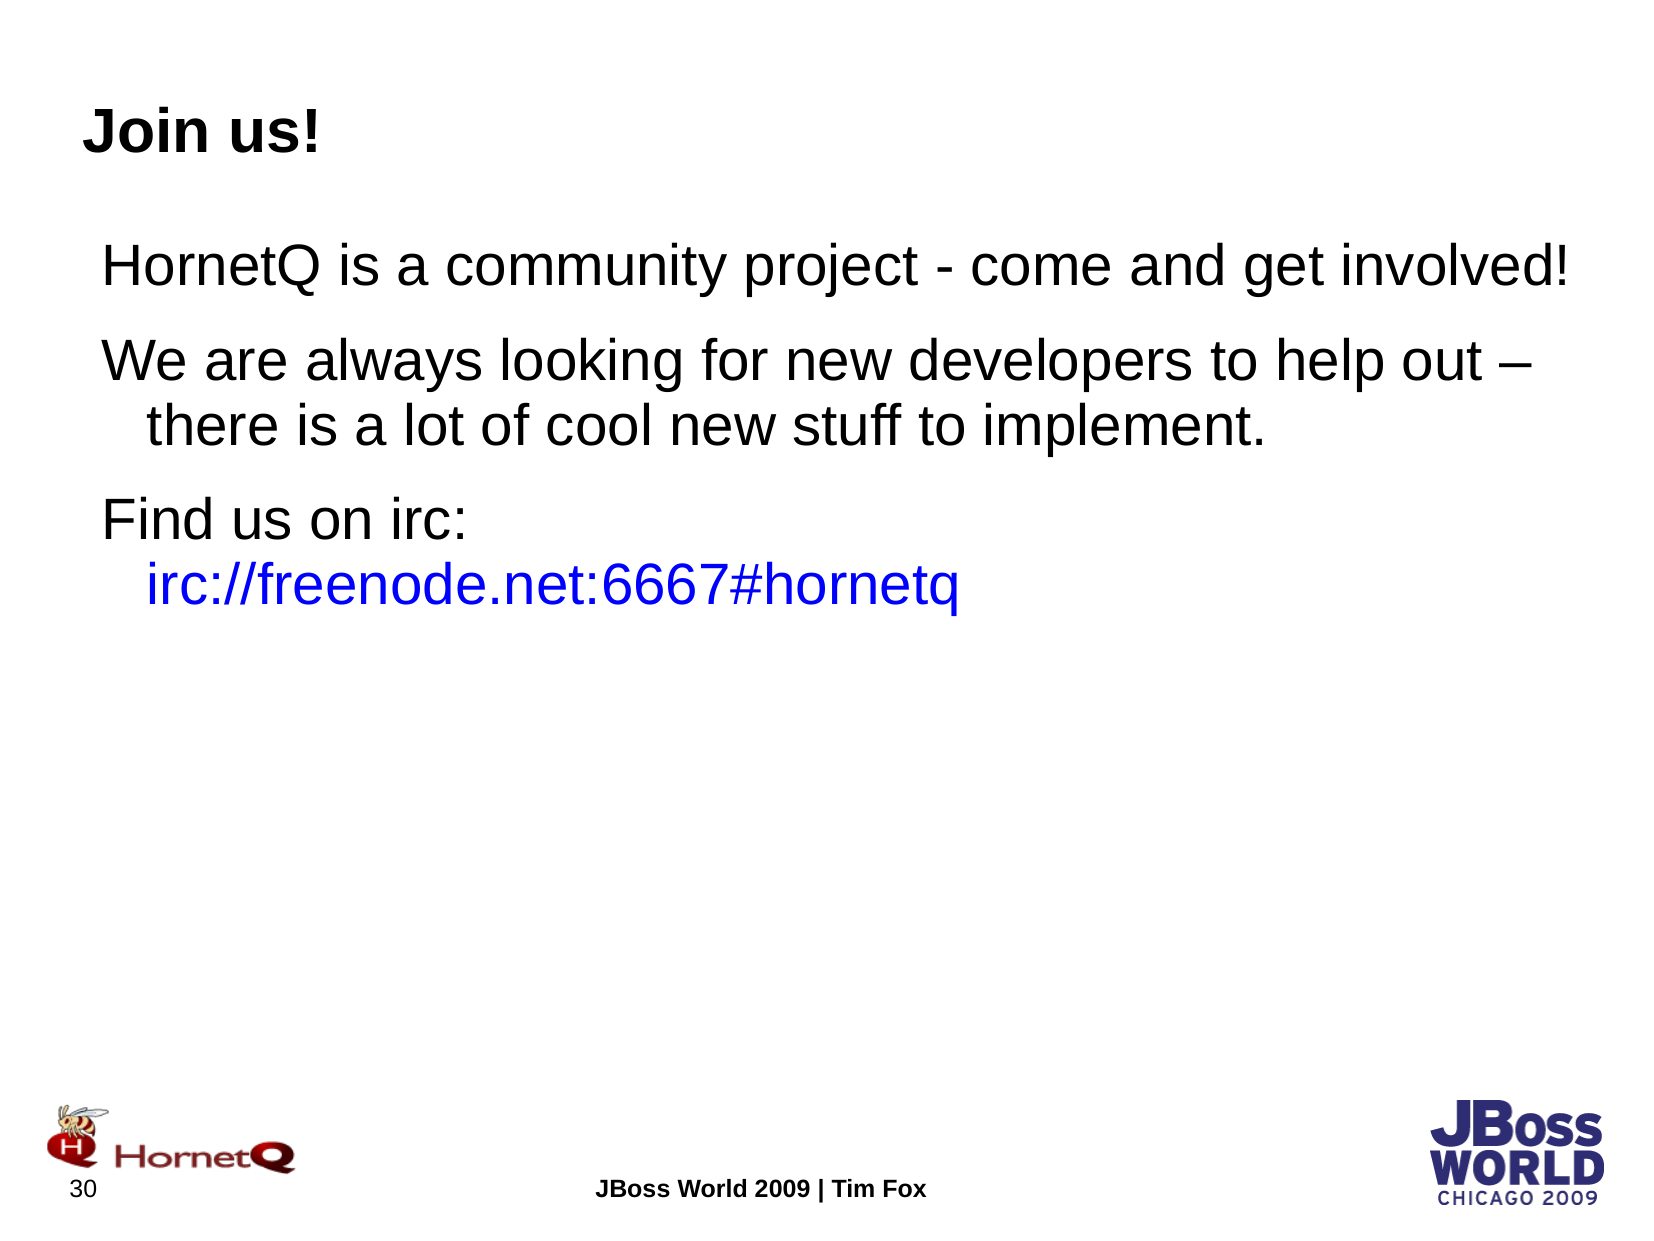

# Join us!
HornetQ is a community project - come and get involved!
We are always looking for new developers to help out – there is a lot of cool new stuff to implement.
Find us on irc:
irc://freenode.net:6667#hornetq